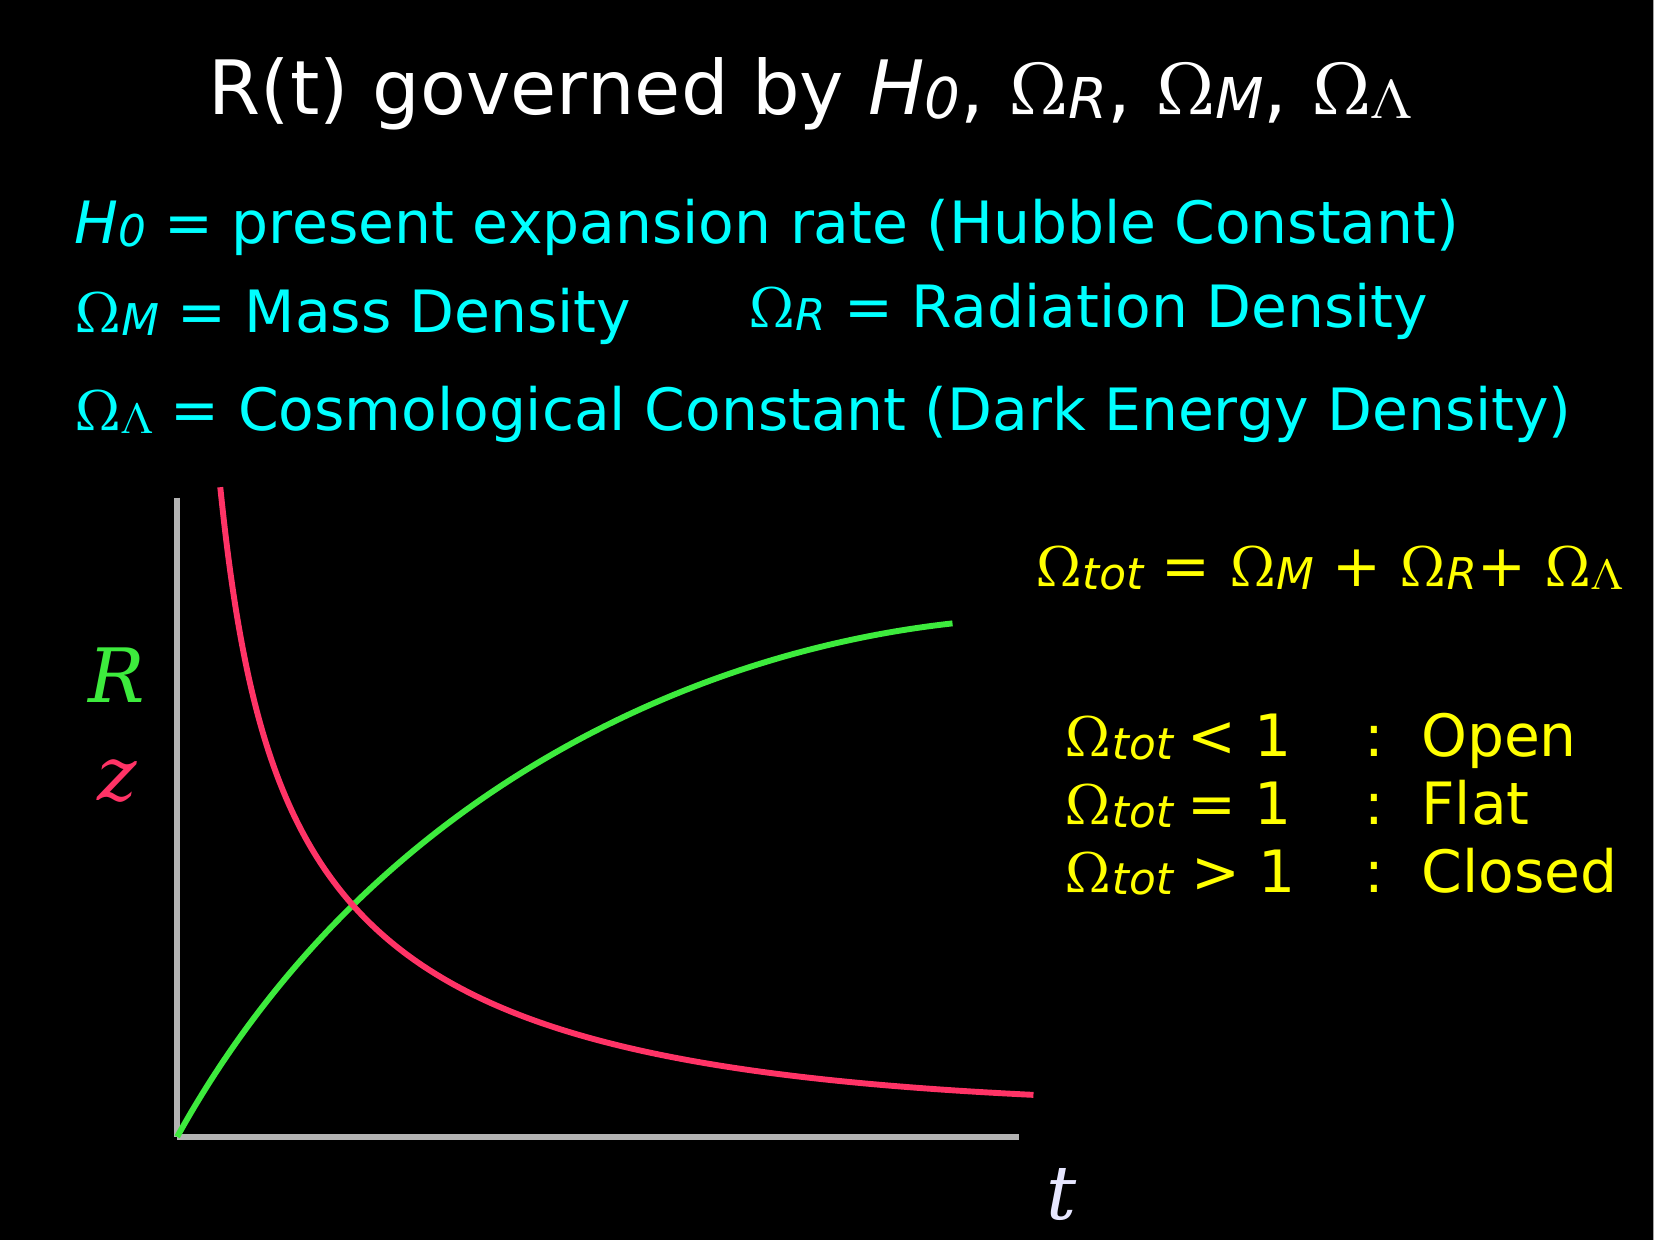

R(t) governed by H0, R, M, 
H0 = present expansion rate (Hubble Constant)
R = Radiation Density
M = Mass Density
 = Cosmological Constant (Dark Energy Density)
tot = M + R+ 
R
tot < 1	: Open
tot = 1	: Flat
tot > 1	: Closed
z
t